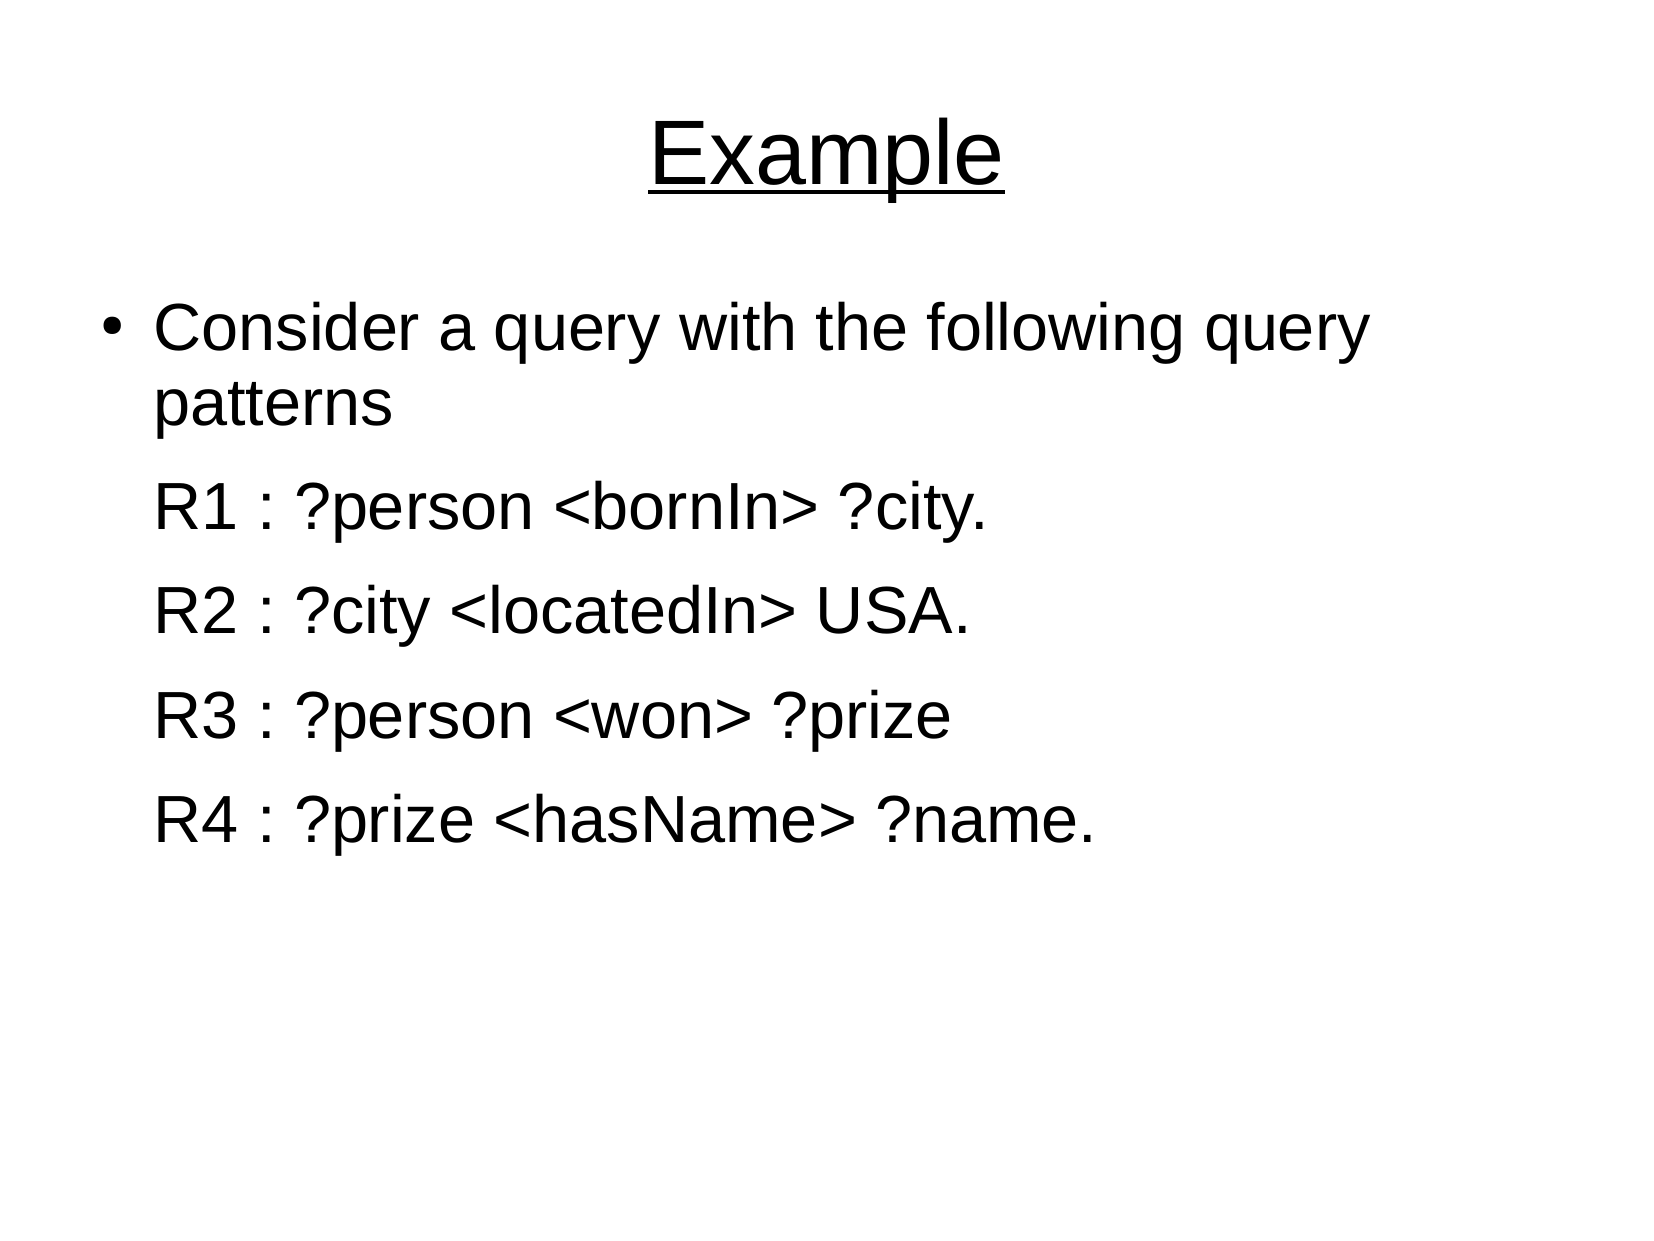

# Example
Consider a query with the following query patterns
R1 : ?person <bornIn> ?city.
R2 : ?city <locatedIn> USA.
R3 : ?person <won> ?prize
R4 : ?prize <hasName> ?name.